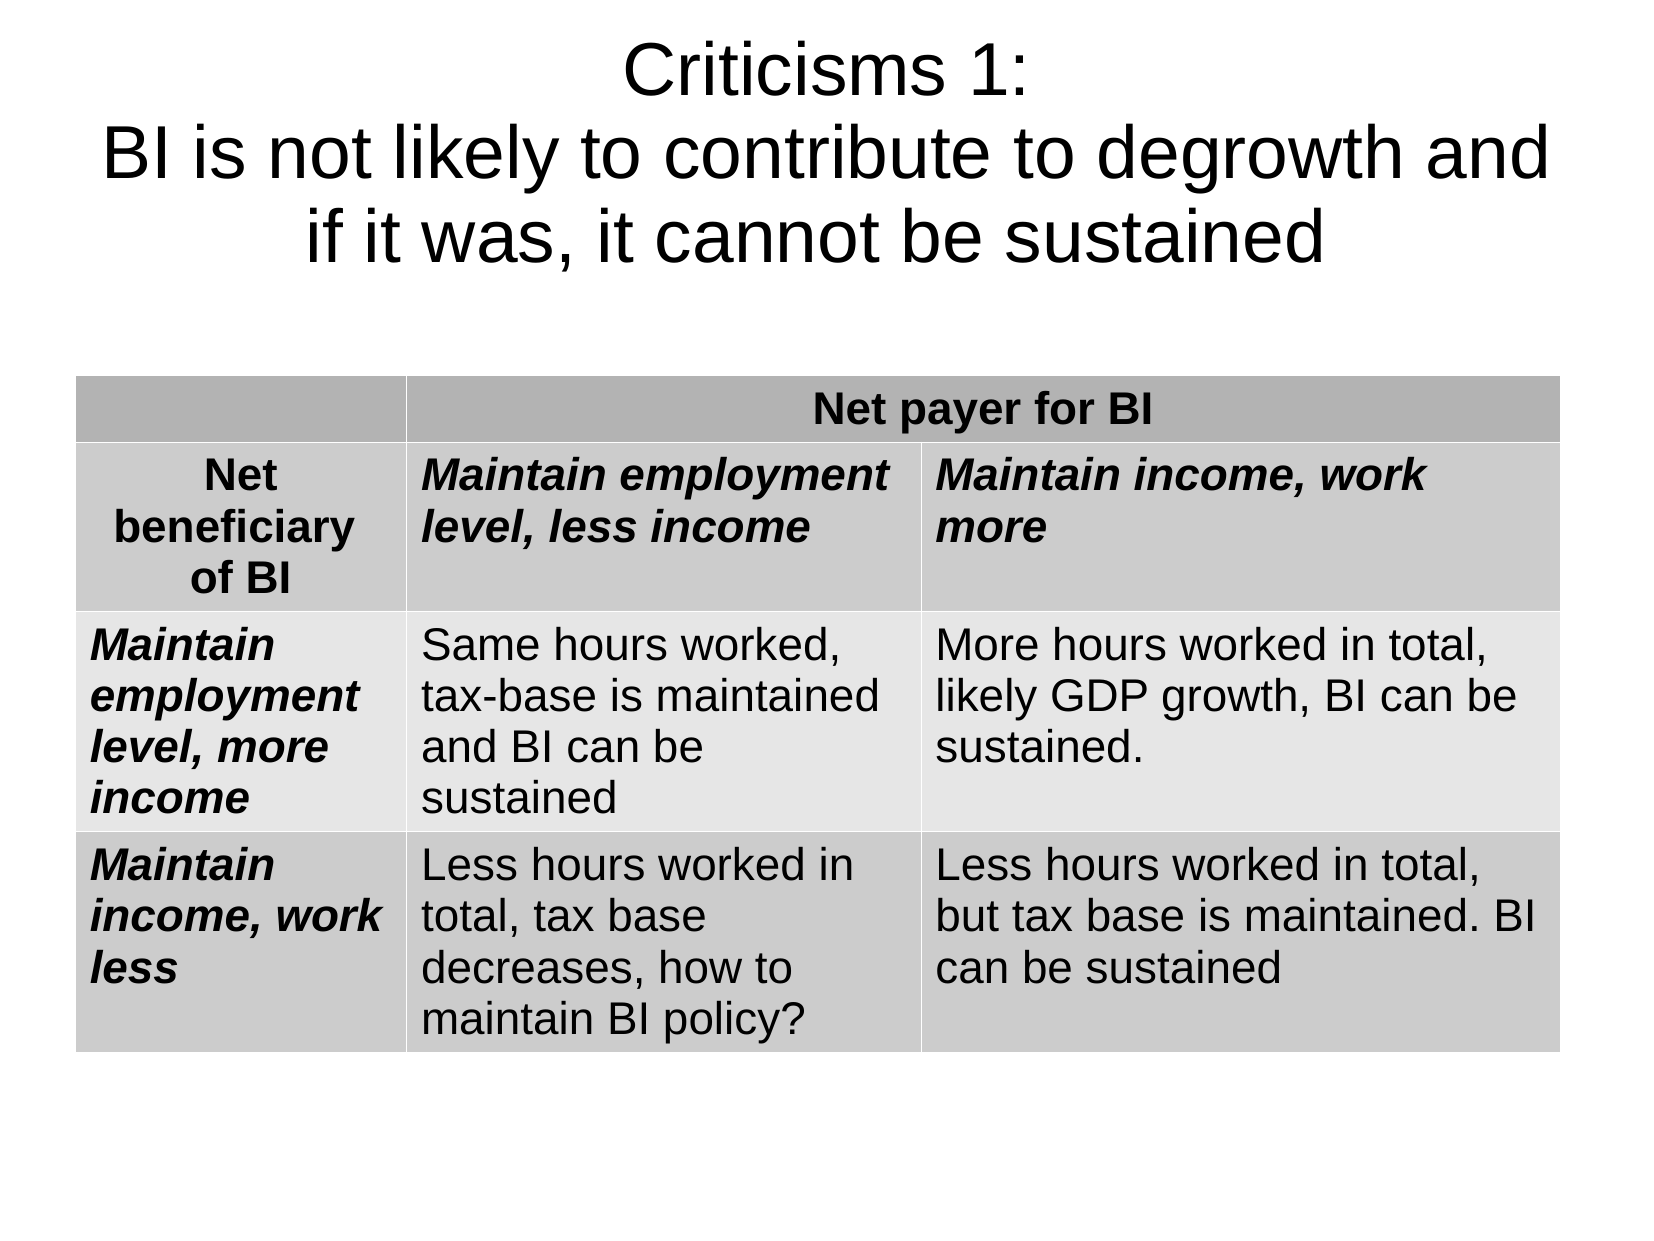

# Criticisms 1: BI is not likely to contribute to degrowth and if it was, it cannot be sustained
| | Net payer for BI | |
| --- | --- | --- |
| Net beneficiary of BI | Maintain employment level, less income | Maintain income, work more |
| Maintain employment level, more income | Same hours worked, tax-base is maintained and BI can be sustained | More hours worked in total, likely GDP growth, BI can be sustained. |
| Maintain income, work less | Less hours worked in total, tax base decreases, how to maintain BI policy? | Less hours worked in total, but tax base is maintained. BI can be sustained |